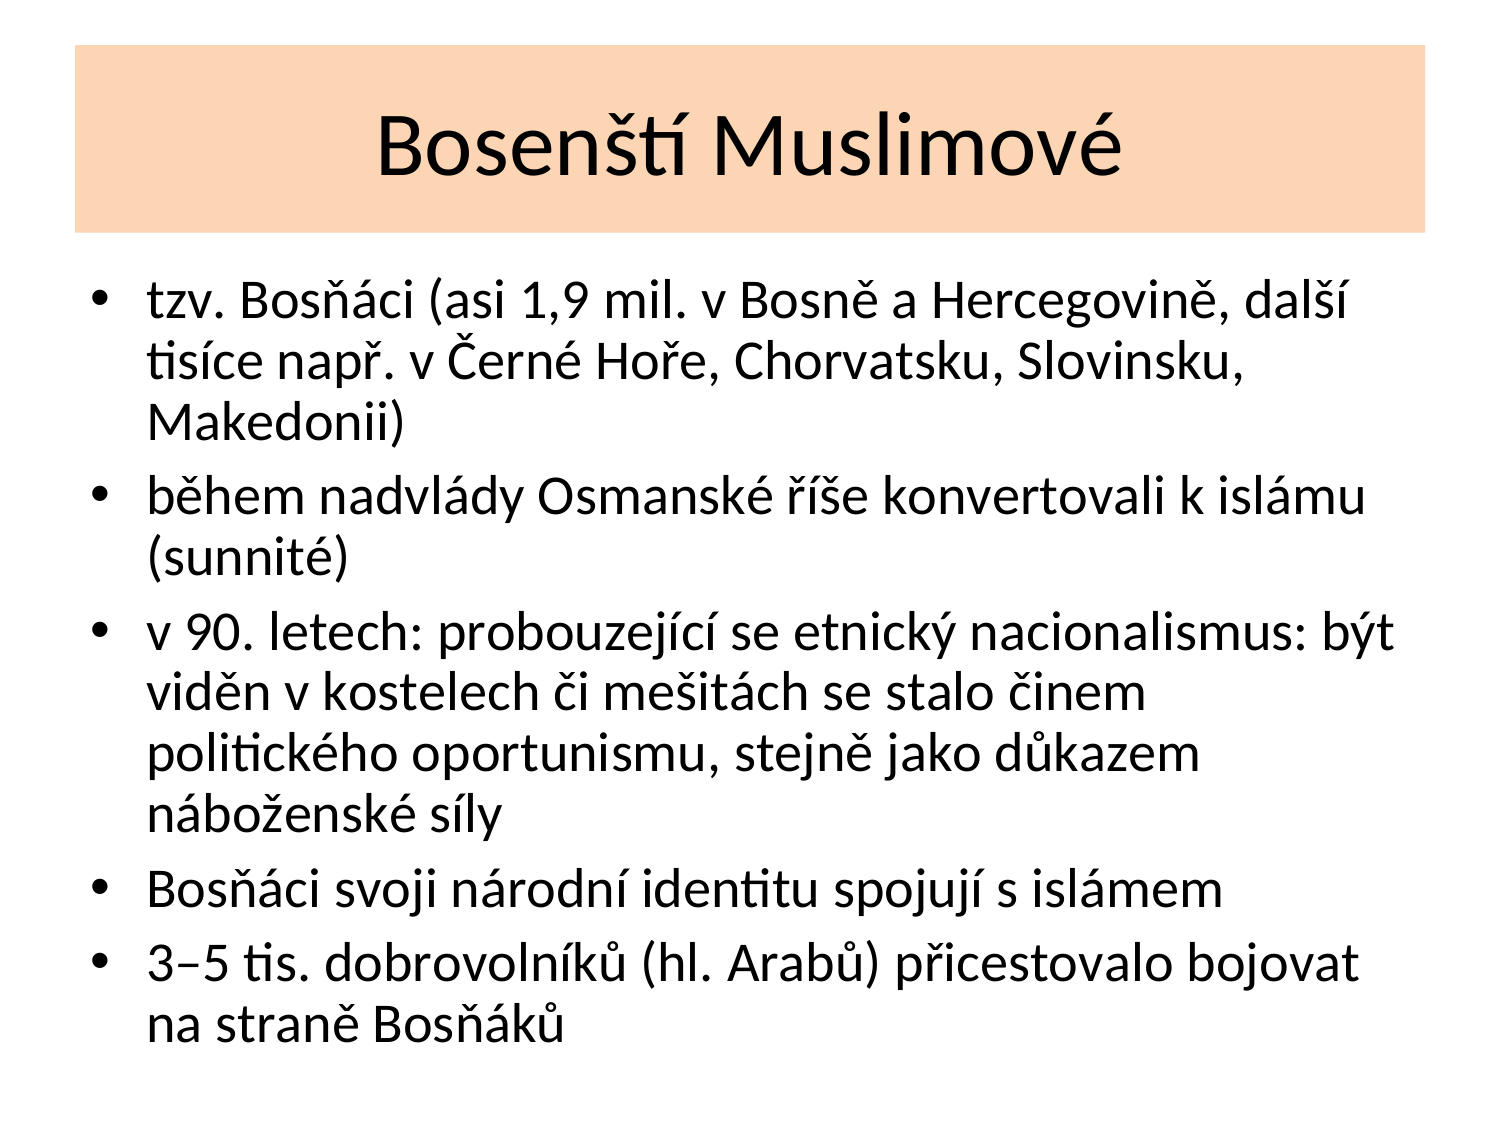

# Bosenští Muslimové
tzv. Bosňáci (asi 1,9 mil. v Bosně a Hercegovině, další tisíce např. v Černé Hoře, Chorvatsku, Slovinsku, Makedonii)
během nadvlády Osmanské říše konvertovali k islámu (sunnité)
v 90. letech: probouzející se etnický nacionalismus: být viděn v kostelech či mešitách se stalo činem politického oportunismu, stejně jako důkazem náboženské síly
Bosňáci svoji národní identitu spojují s islámem
3–5 tis. dobrovolníků (hl. Arabů) přicestovalo bojovat na straně Bosňáků